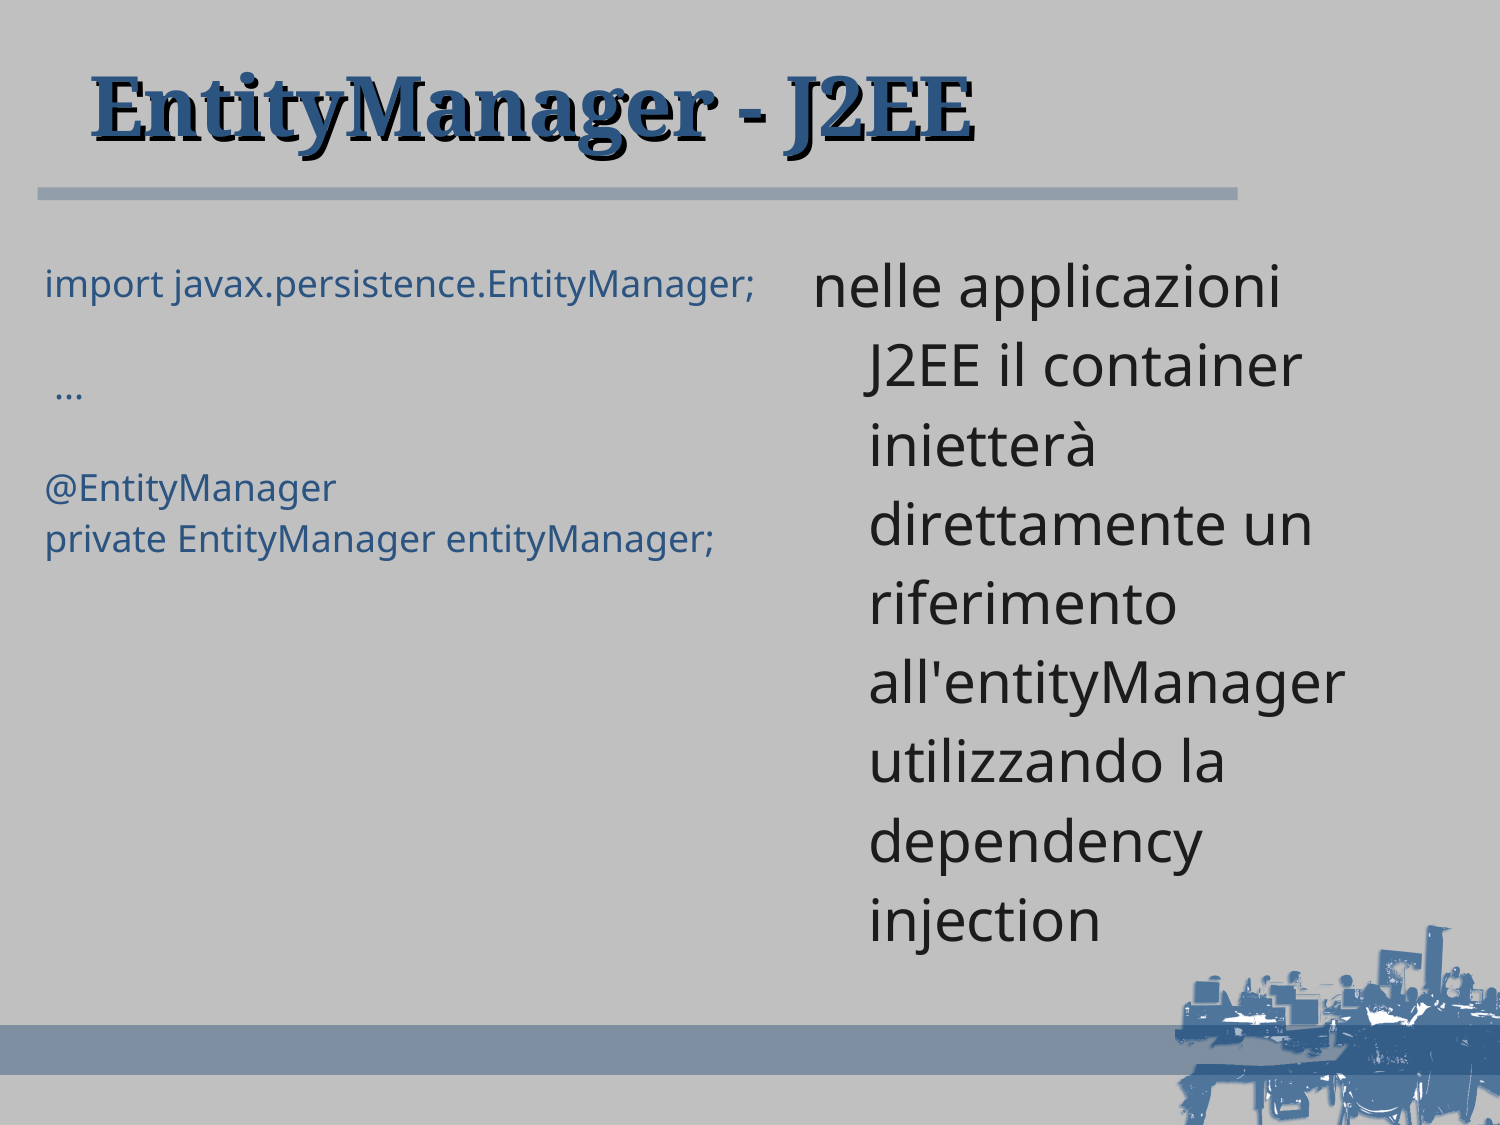

# EntityManager - J2EE
nelle applicazioni J2EE il container inietterà direttamente un riferimento all'entityManager utilizzando la dependency injection
import javax.persistence.EntityManager;
 ...
@EntityManager
private EntityManager entityManager;